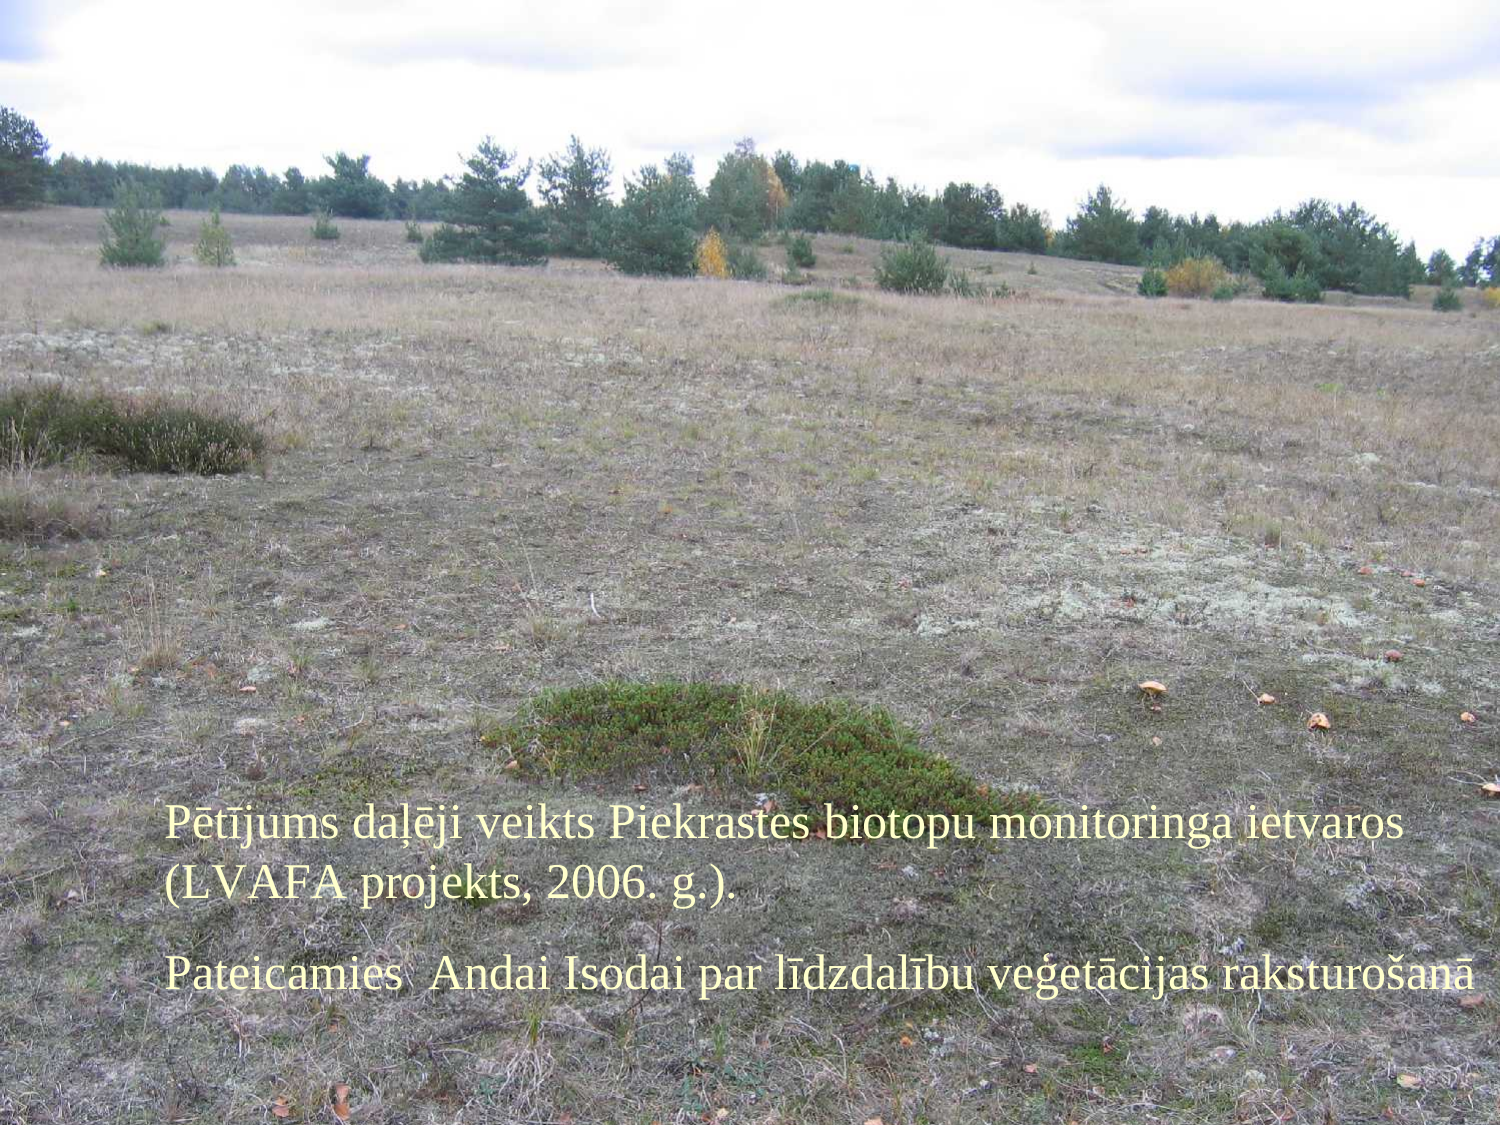

#
Pētījums daļēji veikts Piekrastes biotopu monitoringa ietvaros (LVAFA projekts, 2006. g.).
Pateicamies Andai Isodai par līdzdalību veģetācijas raksturošanā